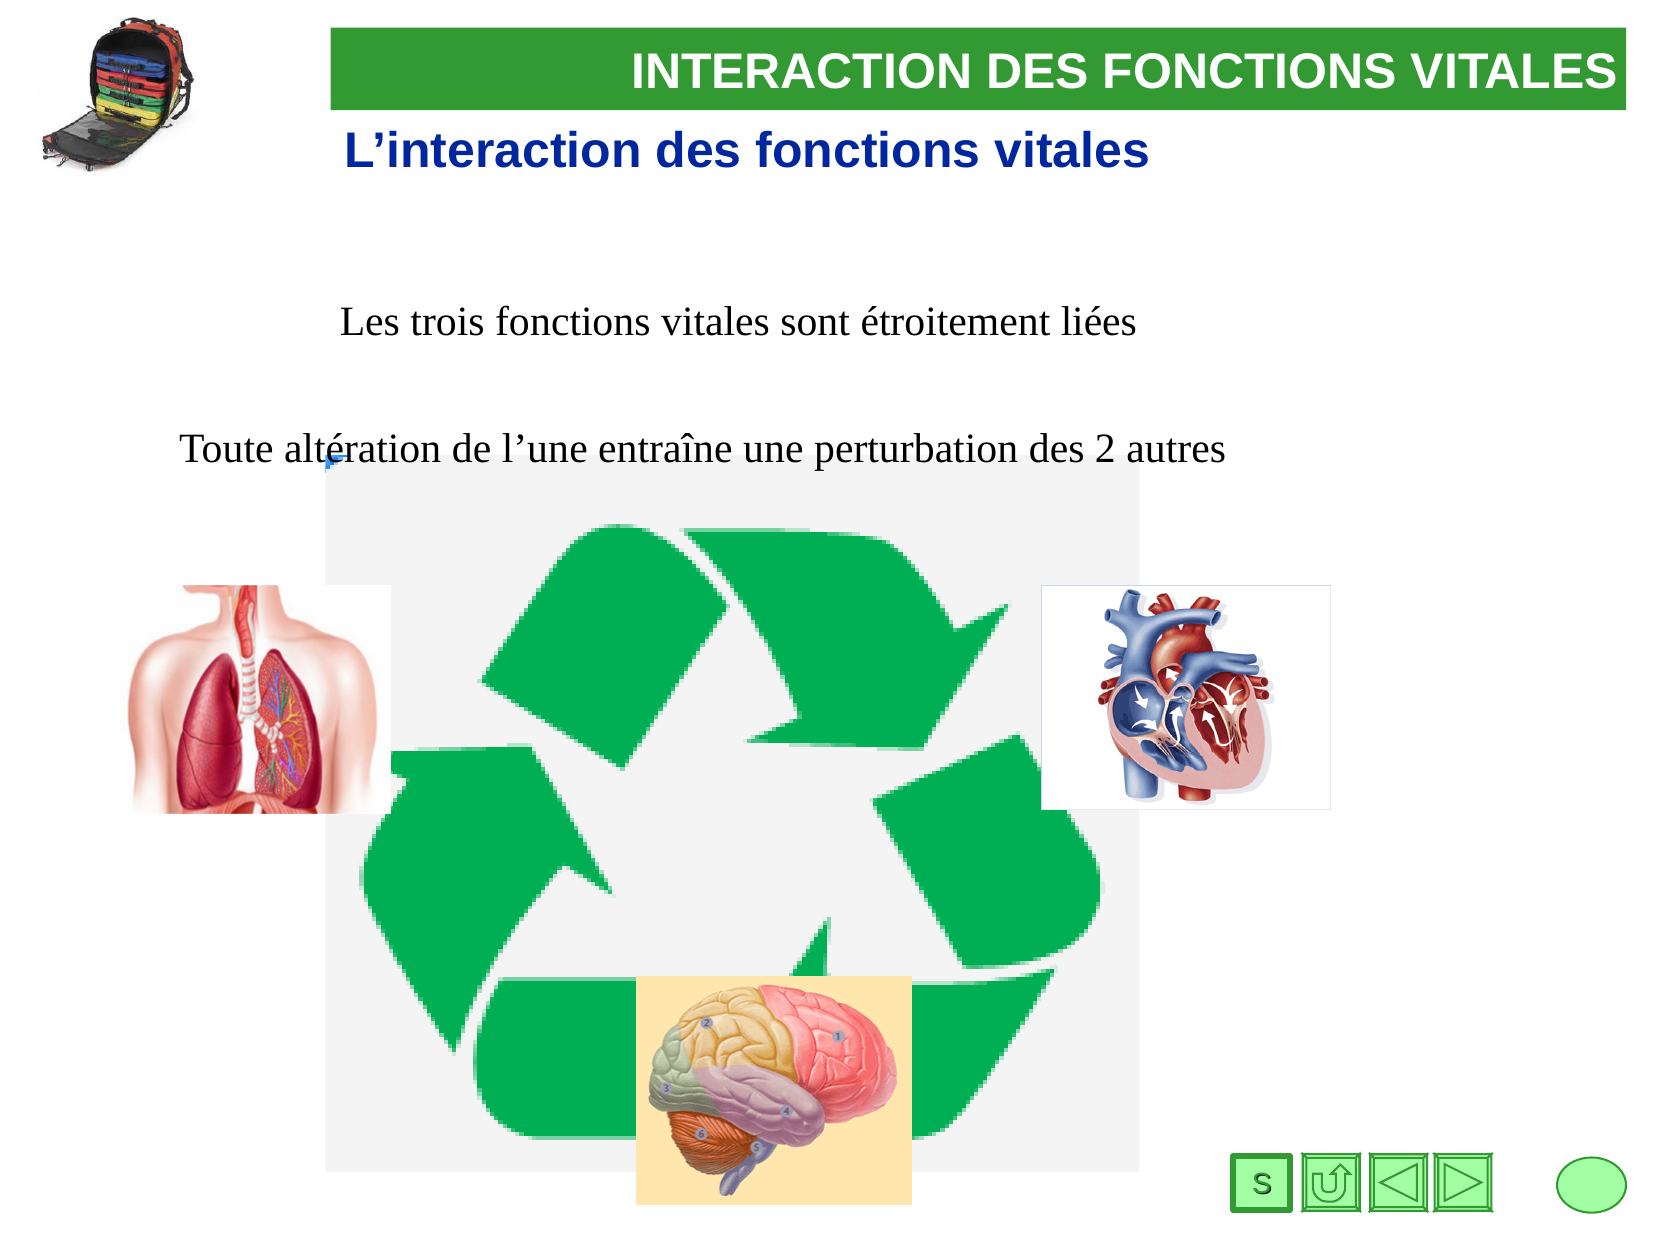

# INTERACTION DES FONCTIONS VITALES
L’interaction des fonctions vitales
Les trois fonctions vitales sont étroitement liées
Toute altération de l’une entraîne une perturbation des 2 autres